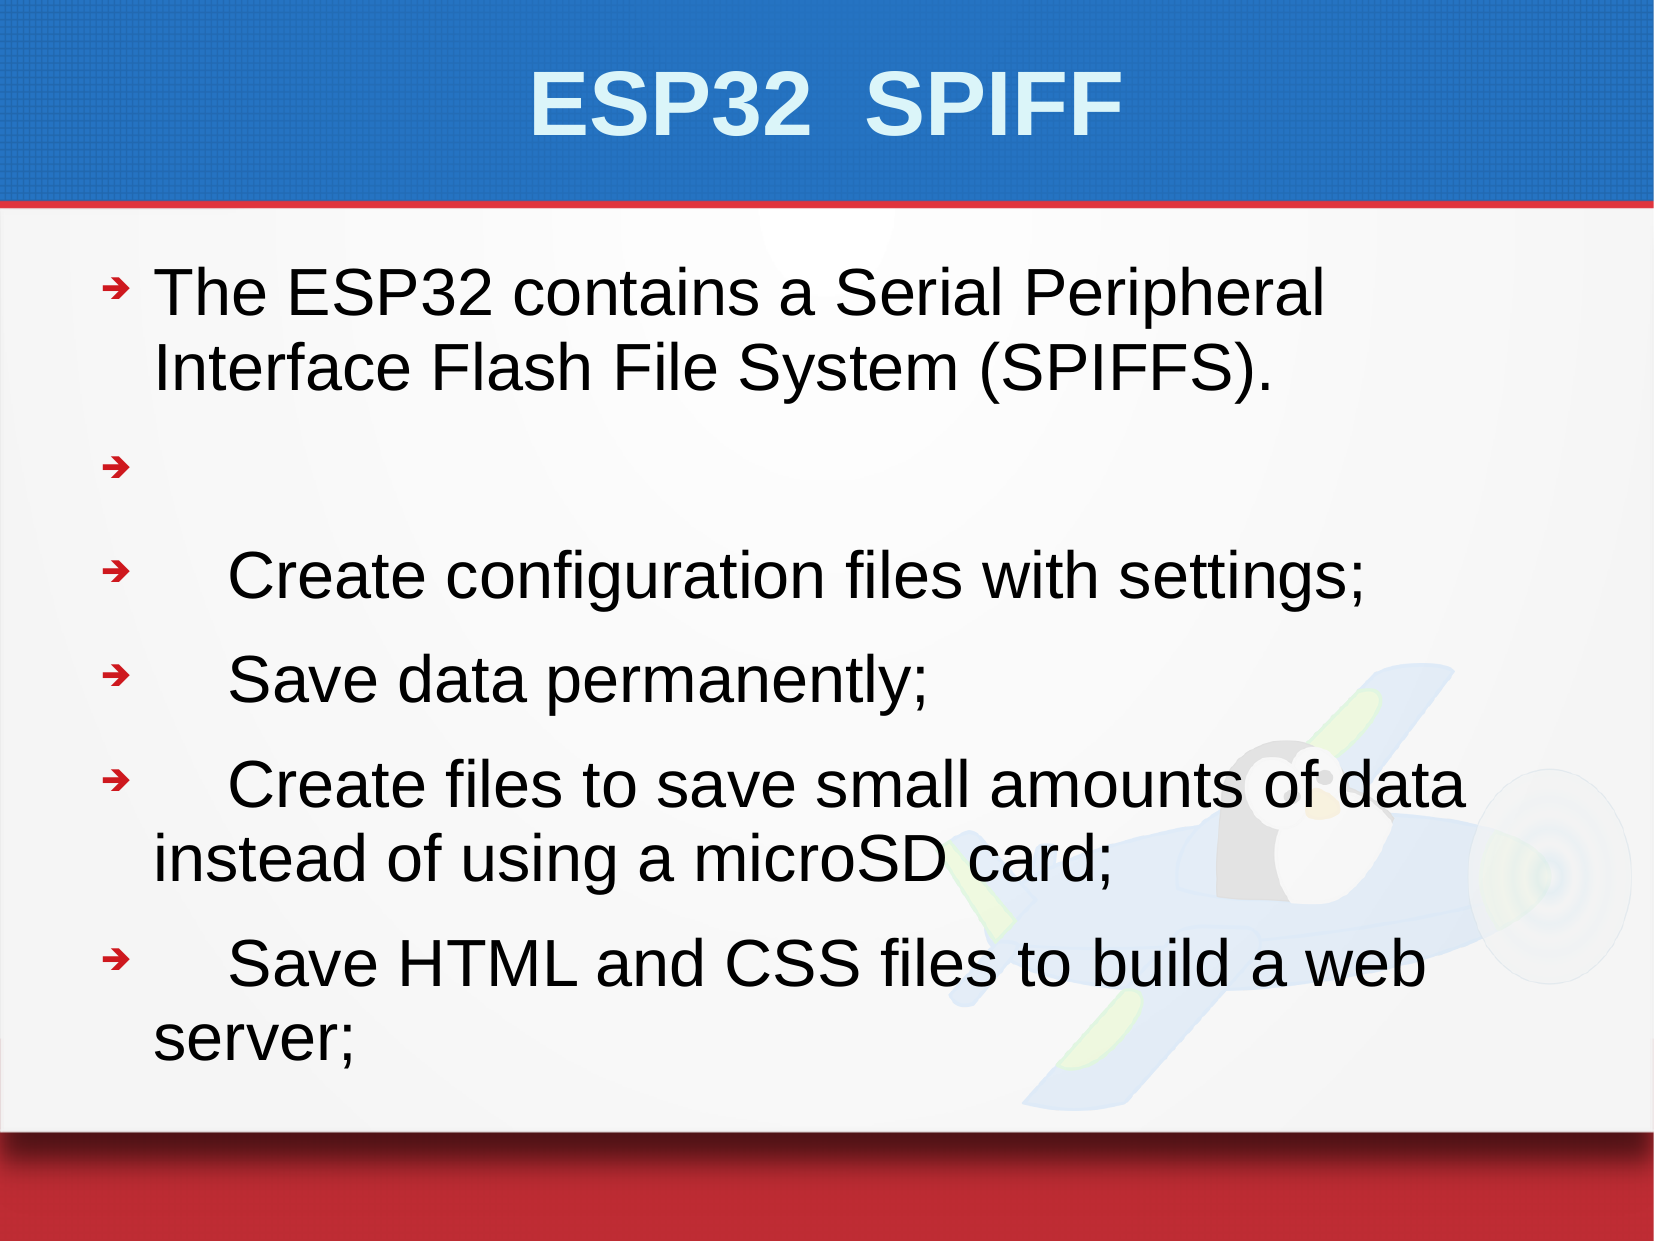

# ESP32 SPIFF
The ESP32 contains a Serial Peripheral Interface Flash File System (SPIFFS).
 Create configuration files with settings;
 Save data permanently;
 Create files to save small amounts of data instead of using a microSD card;
 Save HTML and CSS files to build a web server;